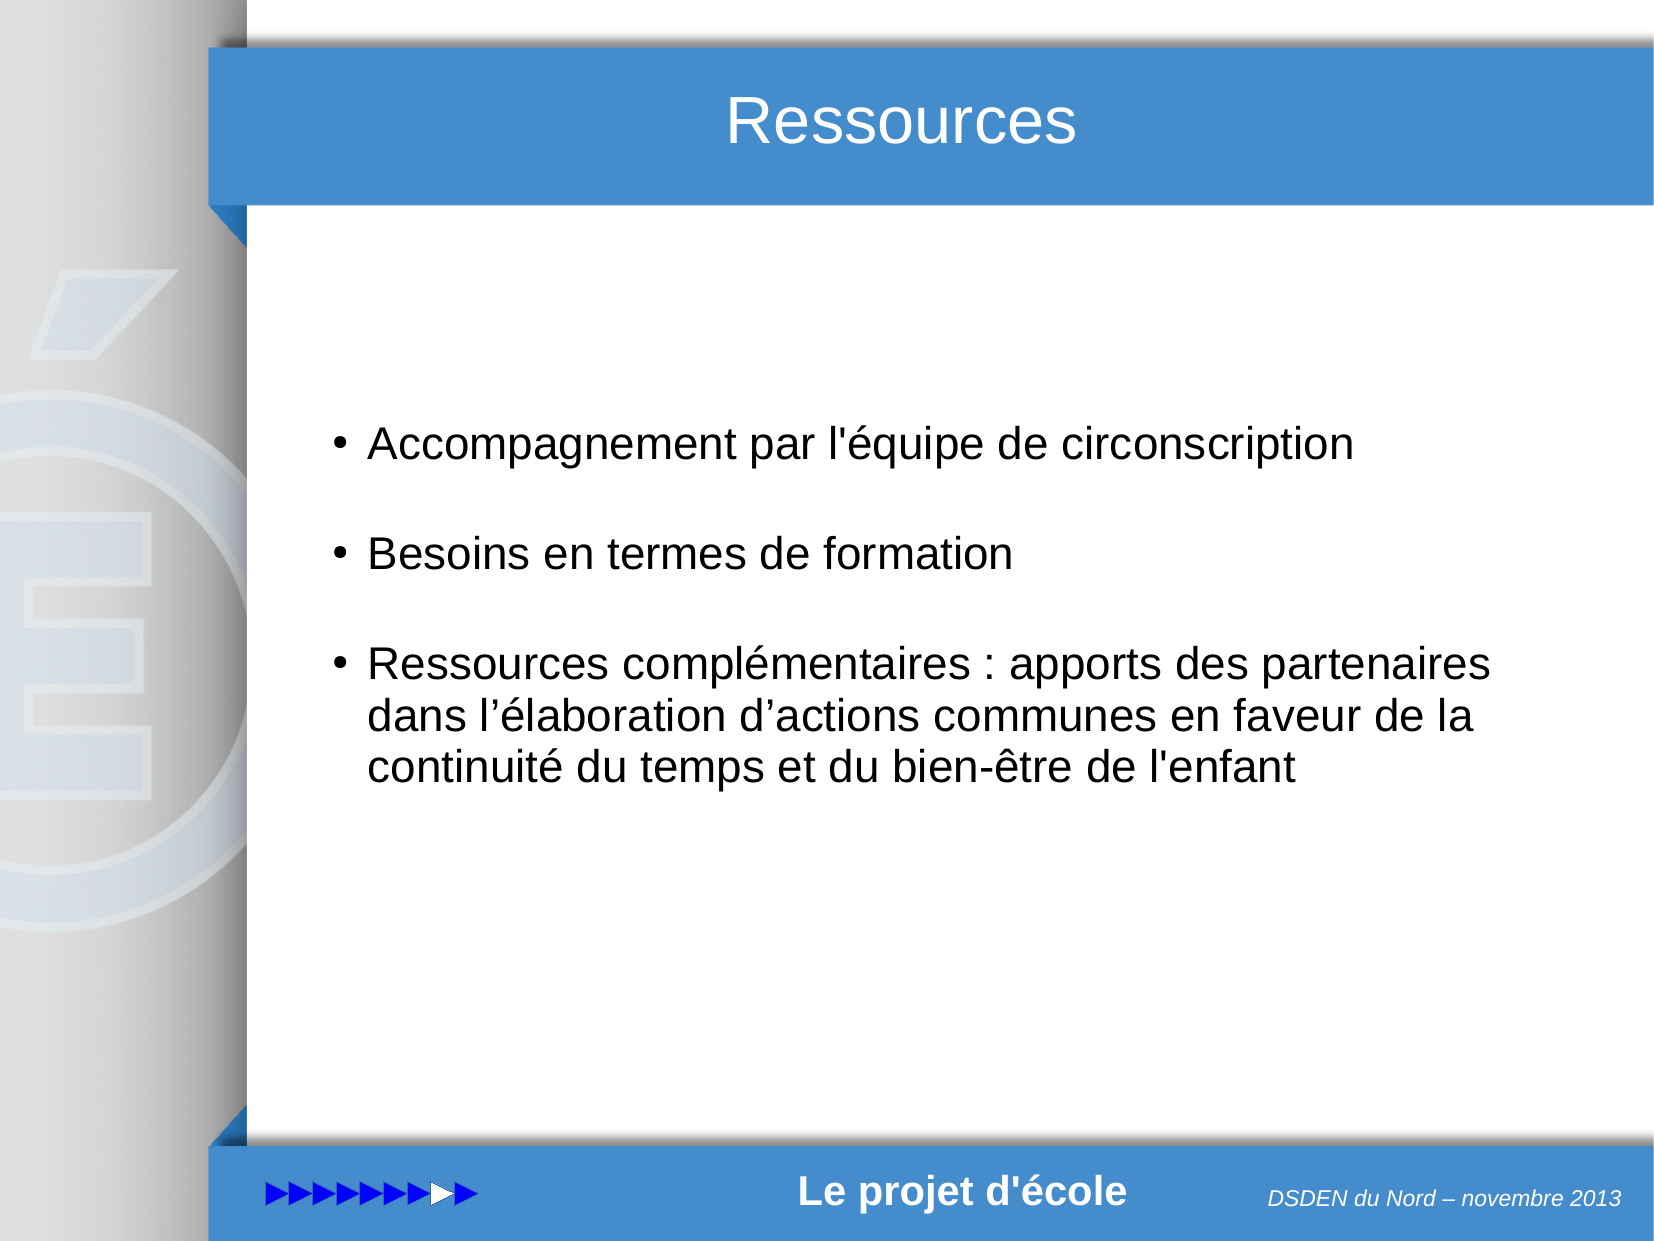

Ressources
Accompagnement par l'équipe de circonscription
Besoins en termes de formation
Ressources complémentaires : apports des partenaires dans l’élaboration d’actions communes en faveur de la continuité du temps et du bien-être de l'enfant
Le projet d'école
DSDEN du Nord – novembre 2013